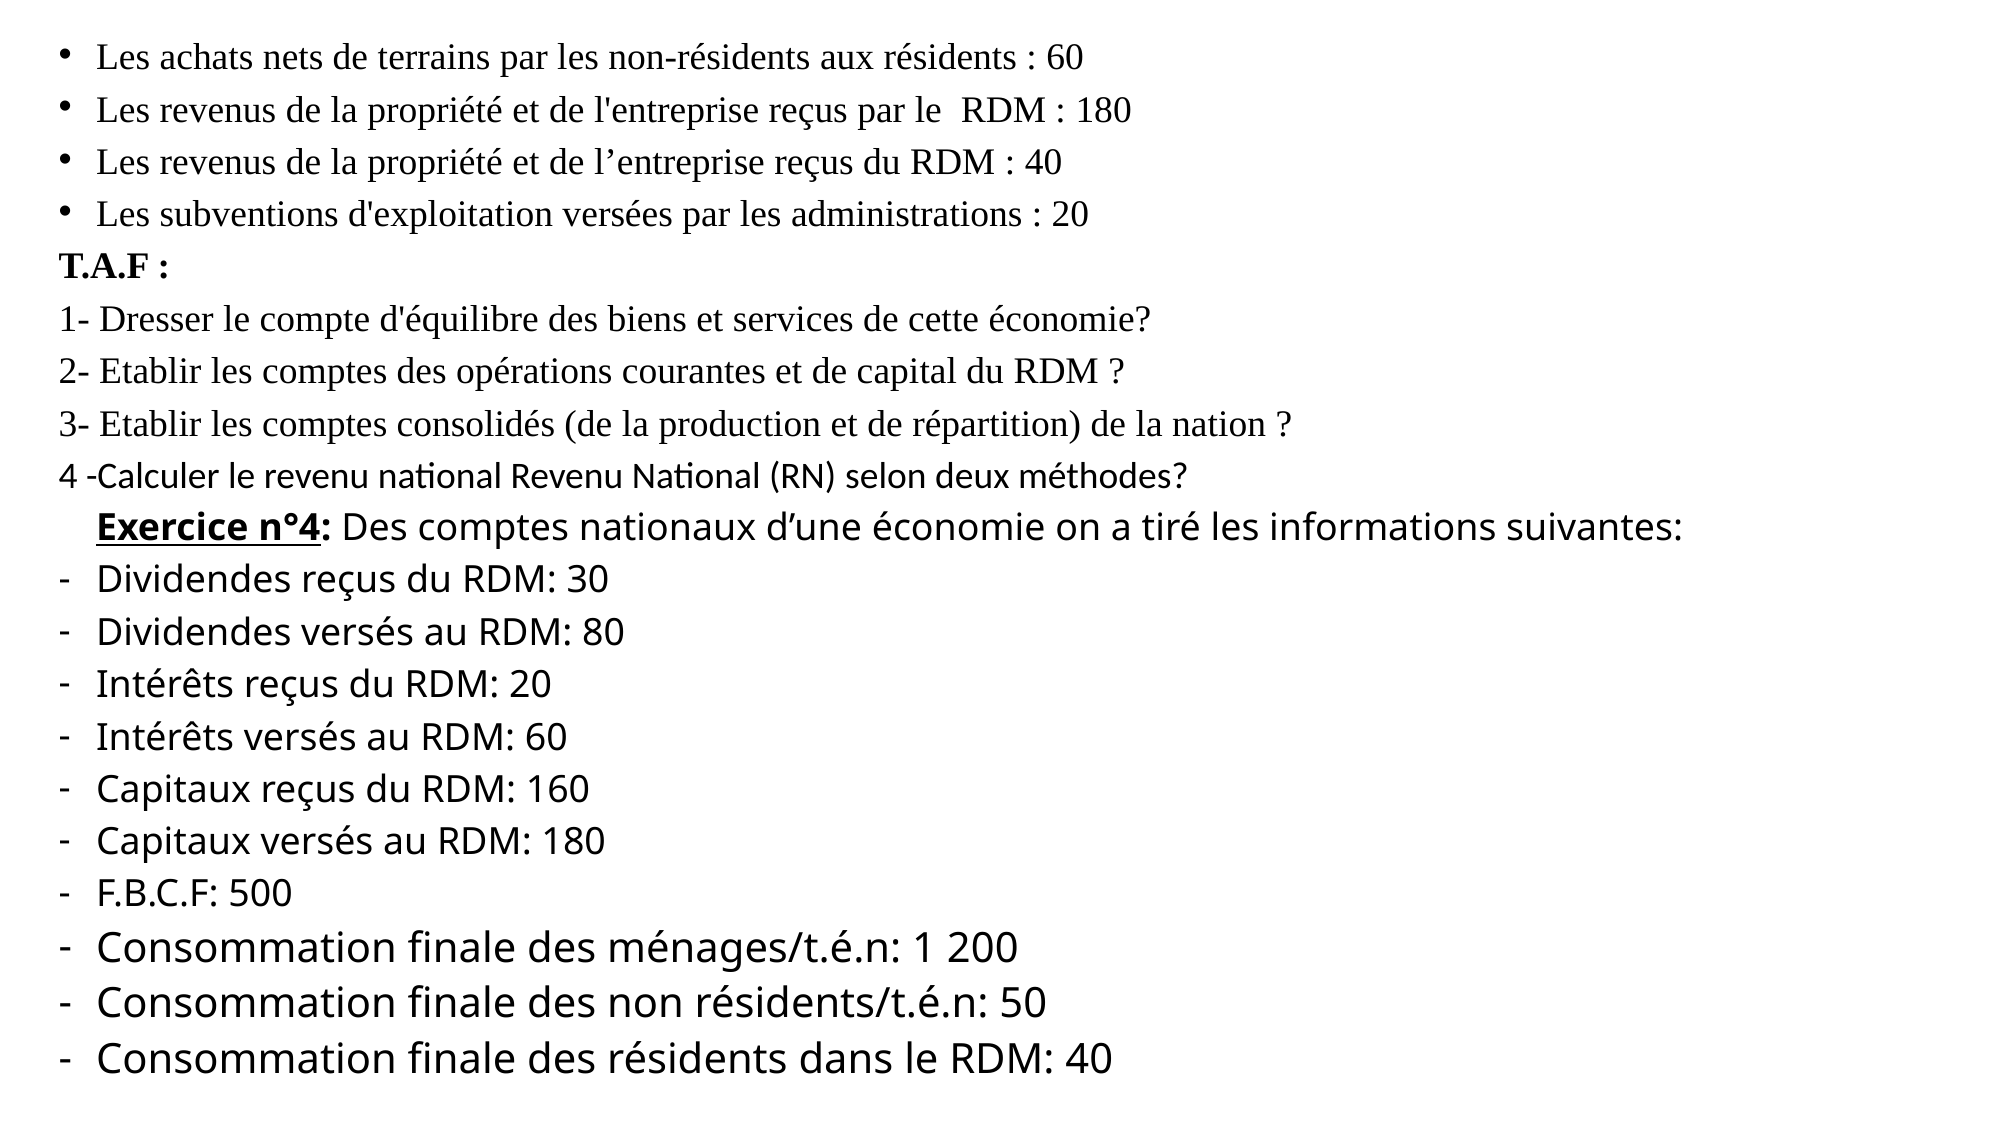

# Les achats nets de terrains par les non-résidents aux résidents : 60
Les revenus de la propriété et de l'entreprise reçus par le RDM : 180
Les revenus de la propriété et de l’entreprise reçus du RDM : 40
Les subventions d'exploitation versées par les administrations : 20
T.A.F :
1- Dresser le compte d'équilibre des biens et services de cette économie?
2- Etablir les comptes des opérations courantes et de capital du RDM ?
3- Etablir les comptes consolidés (de la production et de répartition) de la nation ?
4 -Calculer le revenu national Revenu National (RN) selon deux méthodes?
Exercice n°4: Des comptes nationaux d’une économie on a tiré les informations suivantes:
Dividendes reçus du RDM: 30
Dividendes versés au RDM: 80
Intérêts reçus du RDM: 20
Intérêts versés au RDM: 60
Capitaux reçus du RDM: 160
Capitaux versés au RDM: 180
F.B.C.F: 500
Consommation finale des ménages/t.é.n: 1 200
Consommation finale des non résidents/t.é.n: 50
Consommation finale des résidents dans le RDM: 40